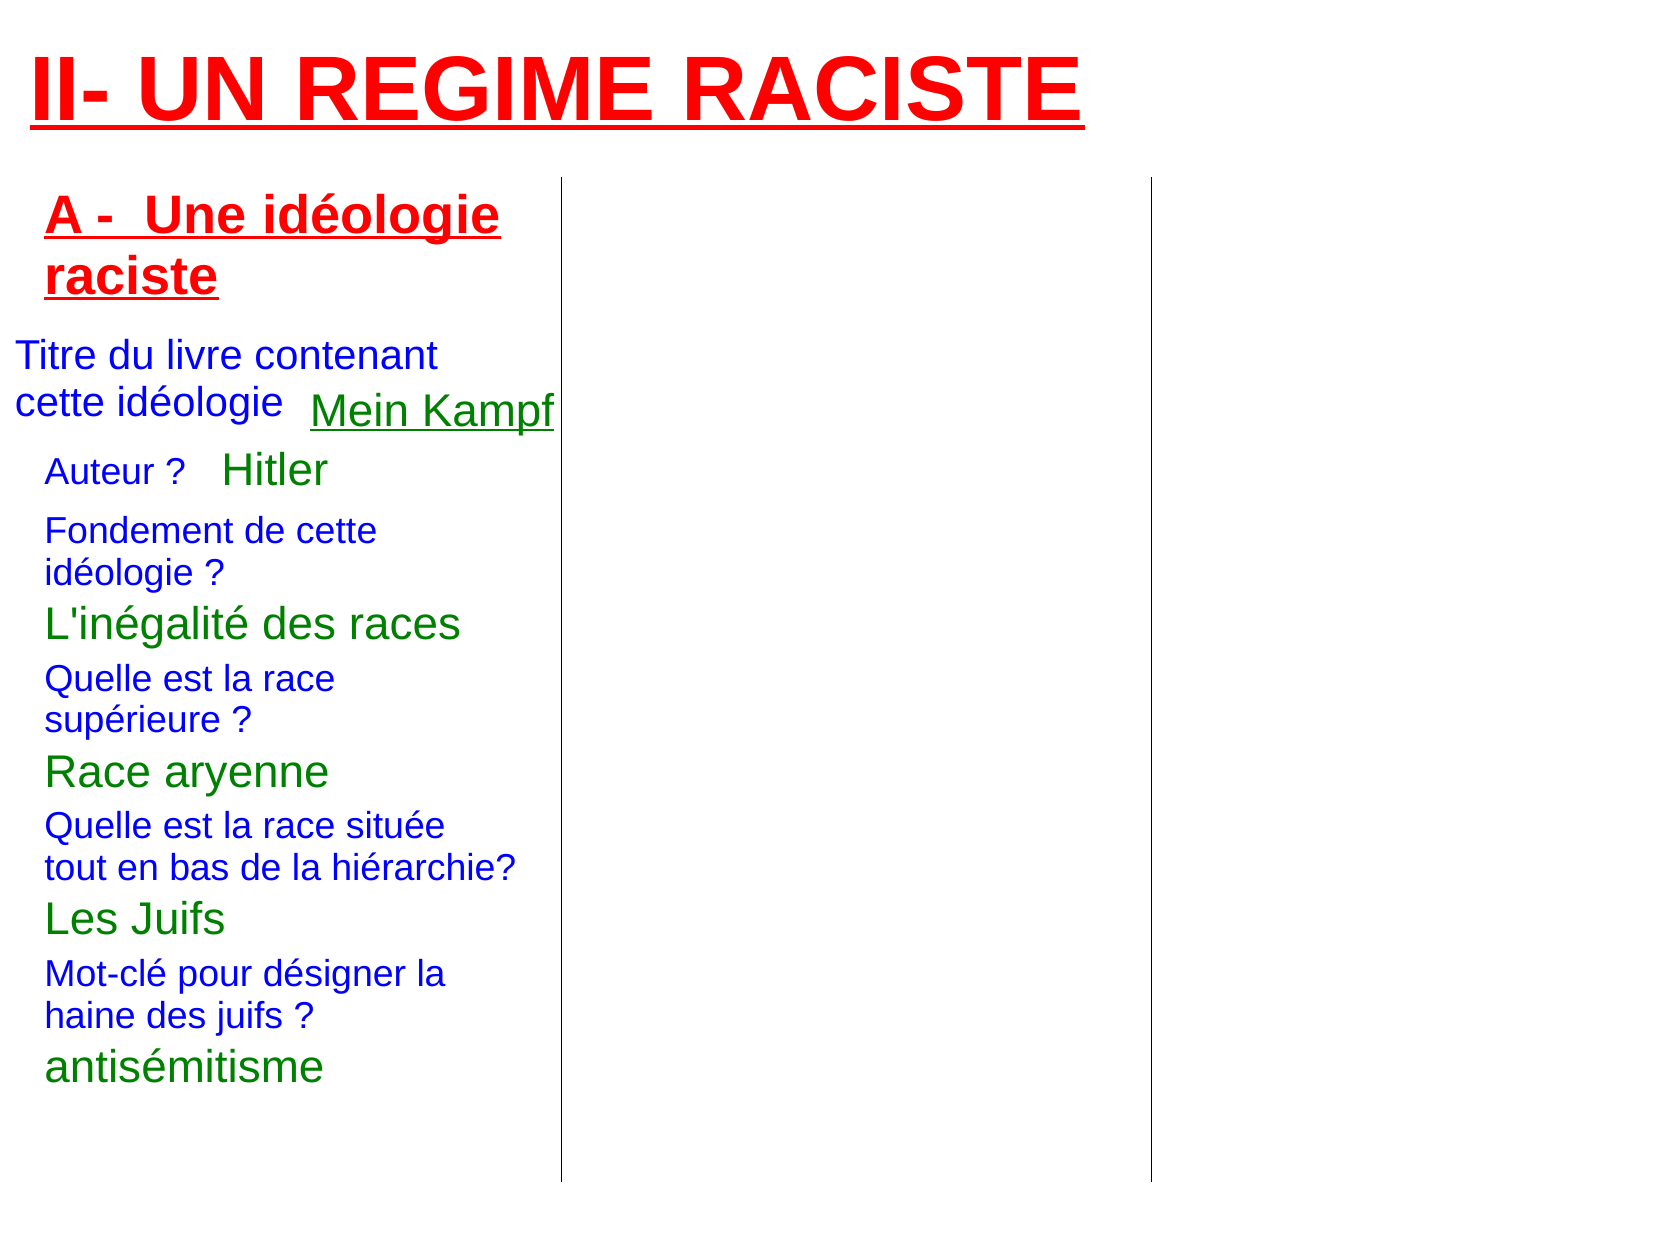

# II- UN REGIME RACISTE
A - Une idéologie raciste
Titre du livre contenant cette idéologie
Mein Kampf
Hitler
Auteur ?
Fondement de cette idéologie ?
L'inégalité des races
Quelle est la race supérieure ?
Race aryenne
Quelle est la race située tout en bas de la hiérarchie?
Les Juifs
Mot-clé pour désigner la haine des juifs ?
antisémitisme